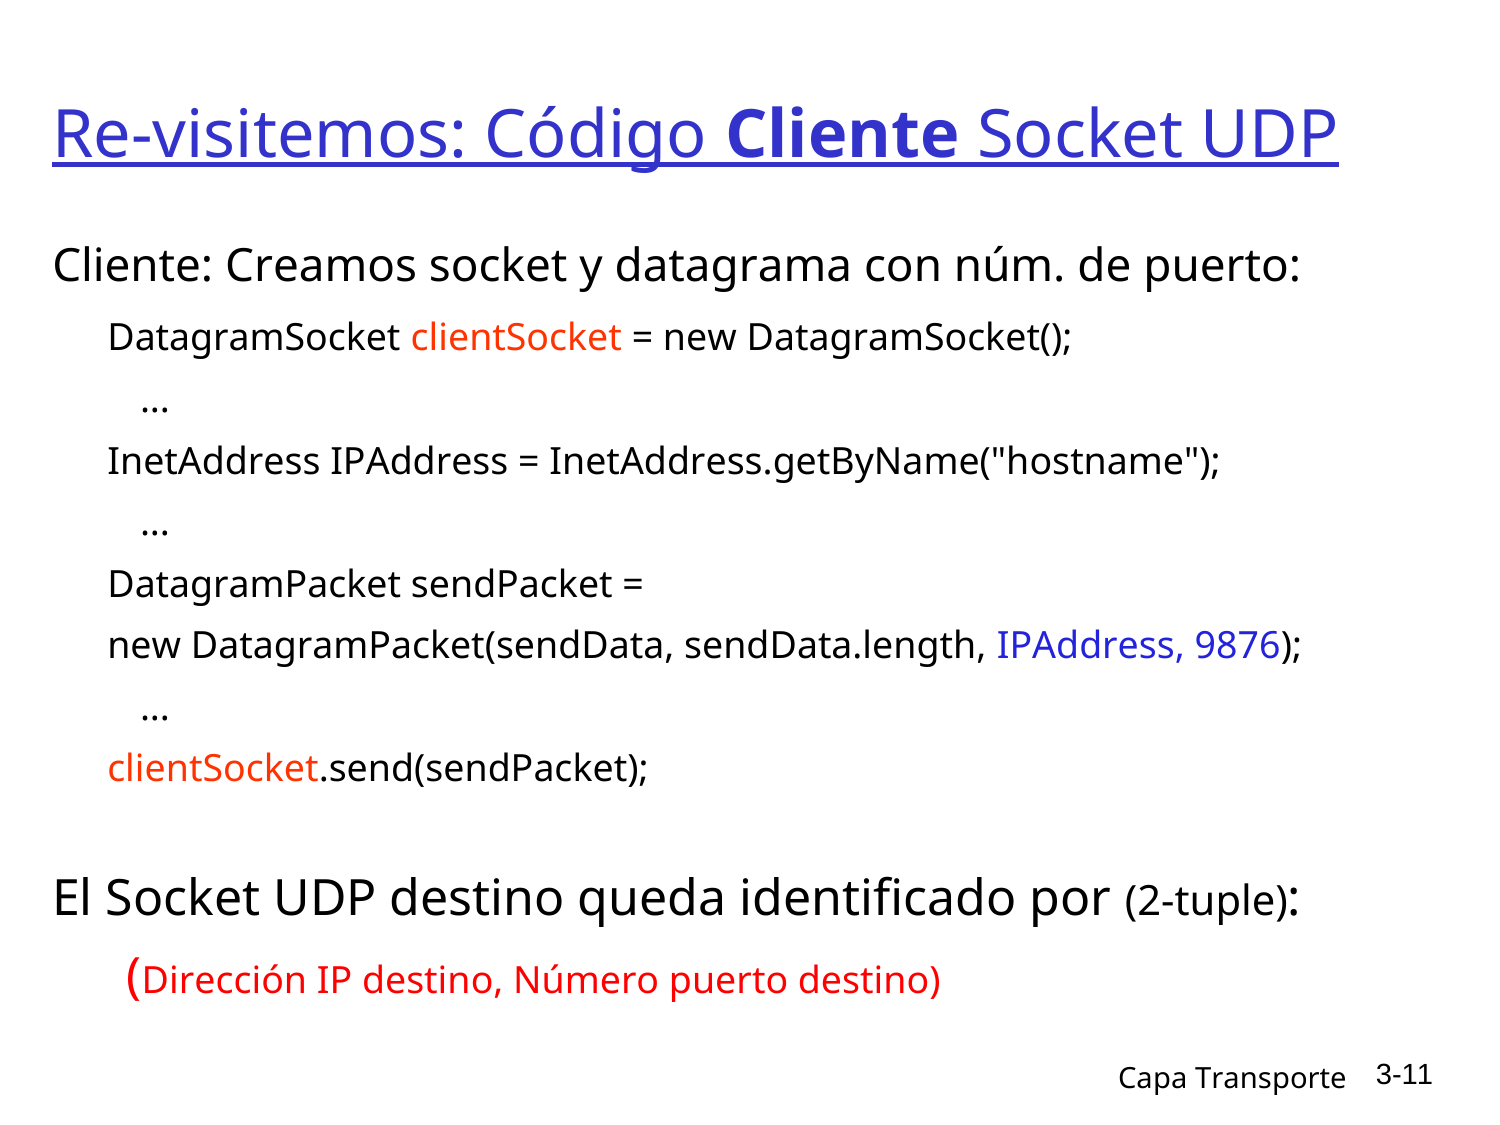

# Re-visitemos: Código Cliente Socket UDP
Cliente: Creamos socket y datagrama con núm. de puerto:
	DatagramSocket clientSocket = new DatagramSocket();
 ...
	InetAddress IPAddress = InetAddress.getByName("hostname");
 ...
	DatagramPacket sendPacket =
	new DatagramPacket(sendData, sendData.length, IPAddress, 9876);
 ...
	clientSocket.send(sendPacket);
El Socket UDP destino queda identificado por (2-tuple):
		(Dirección IP destino, Número puerto destino)‏
11